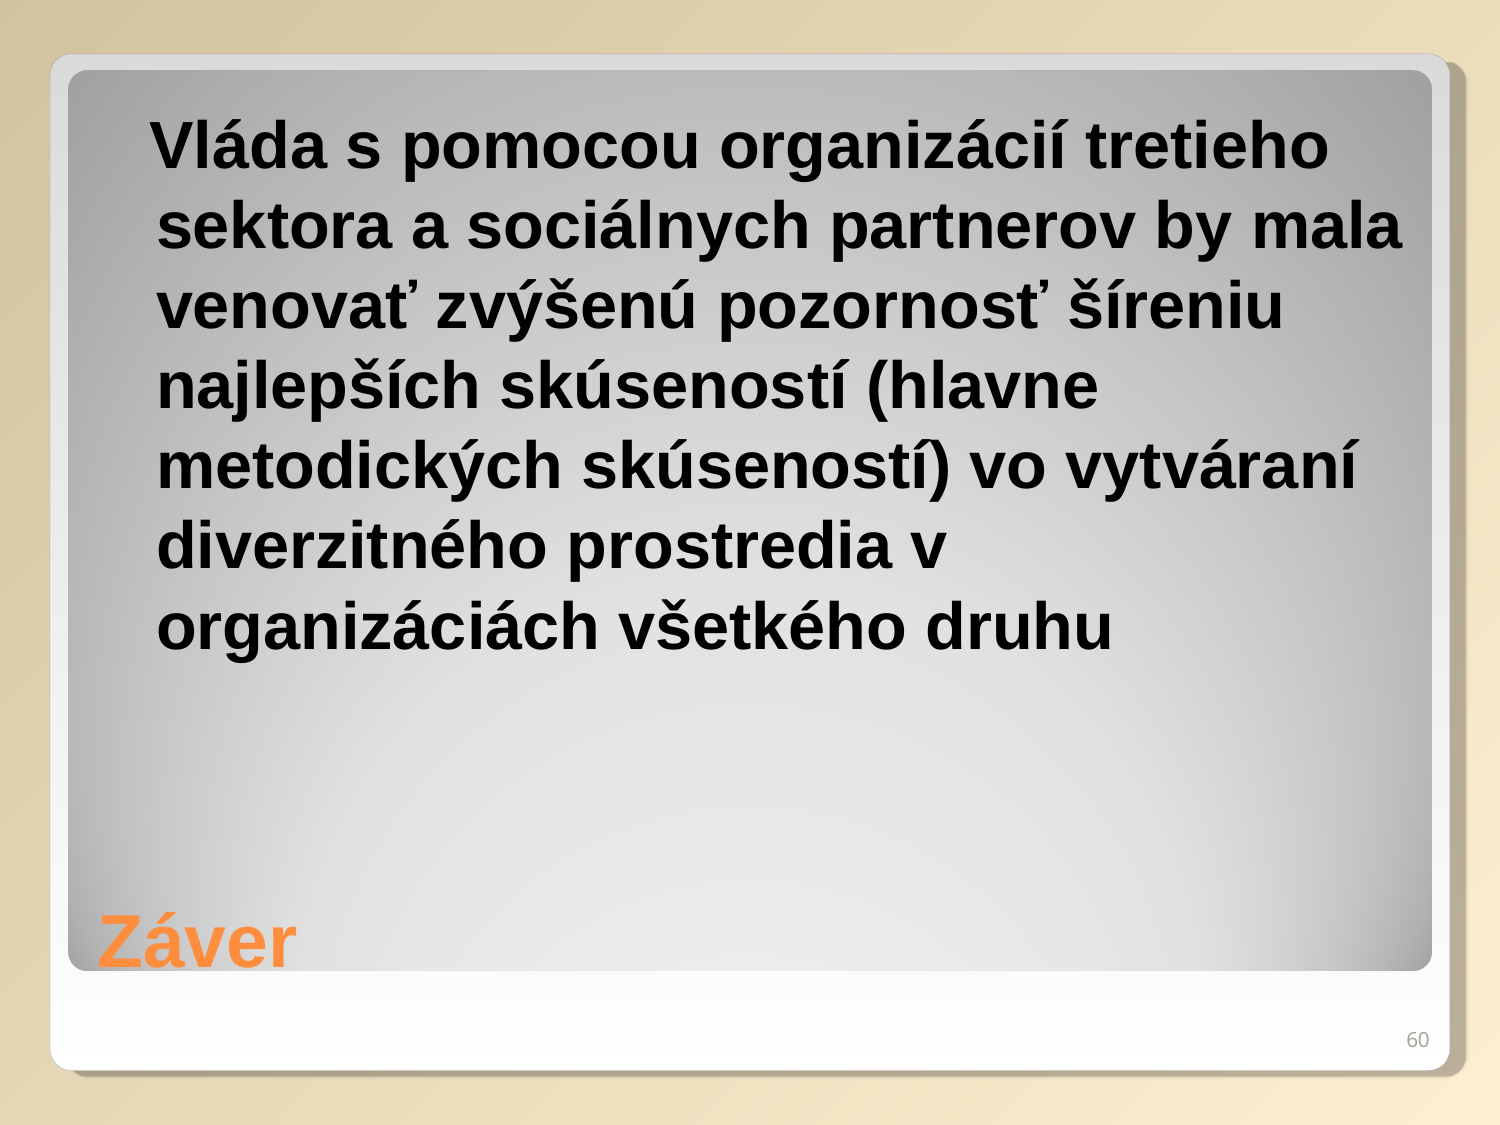

Vláda s pomocou organizácií tretieho sektora a sociálnych partnerov by mala venovať zvýšenú pozornosť šíreniu najlepších skúseností (hlavne metodických skúseností) vo vytváraní diverzitného prostredia v organizáciách všetkého druhu
# Záver